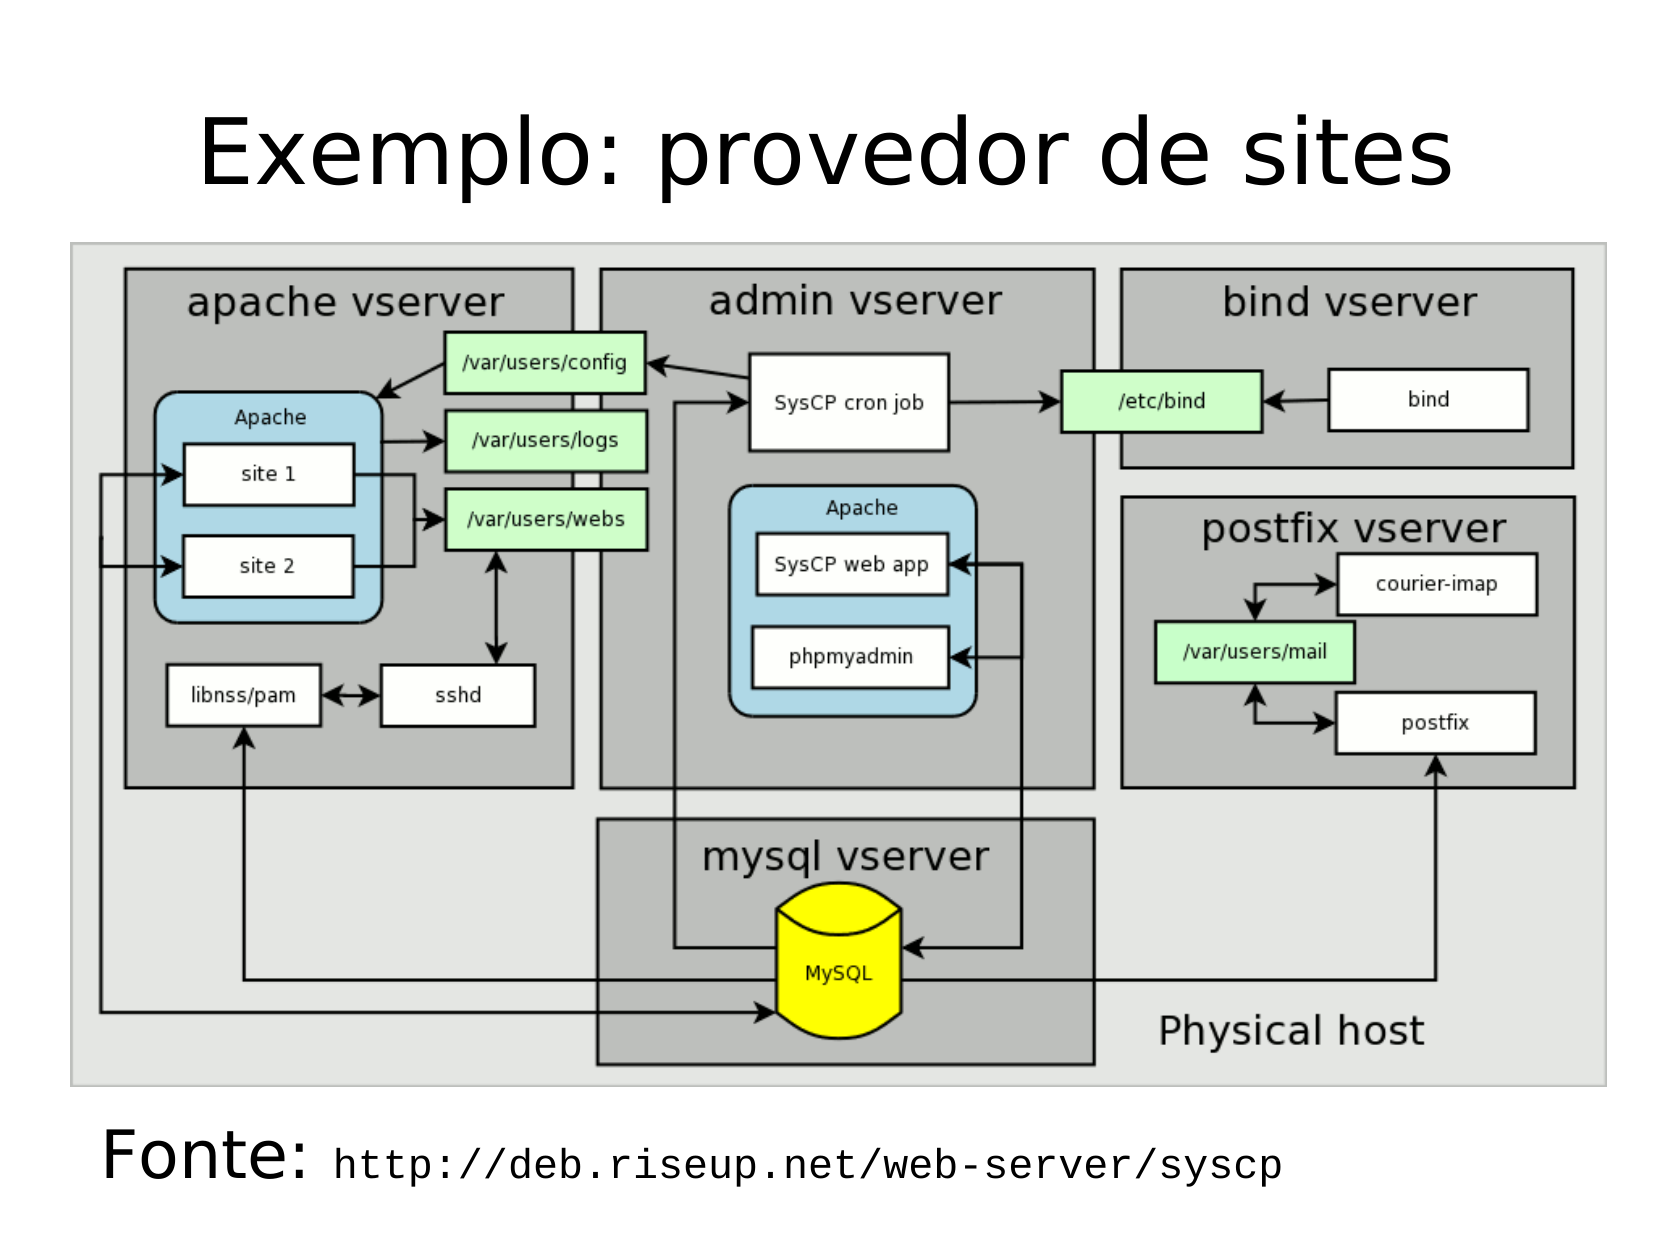

# Exemplo: provedor de sites
Fonte: http://deb.riseup.net/web-server/syscp